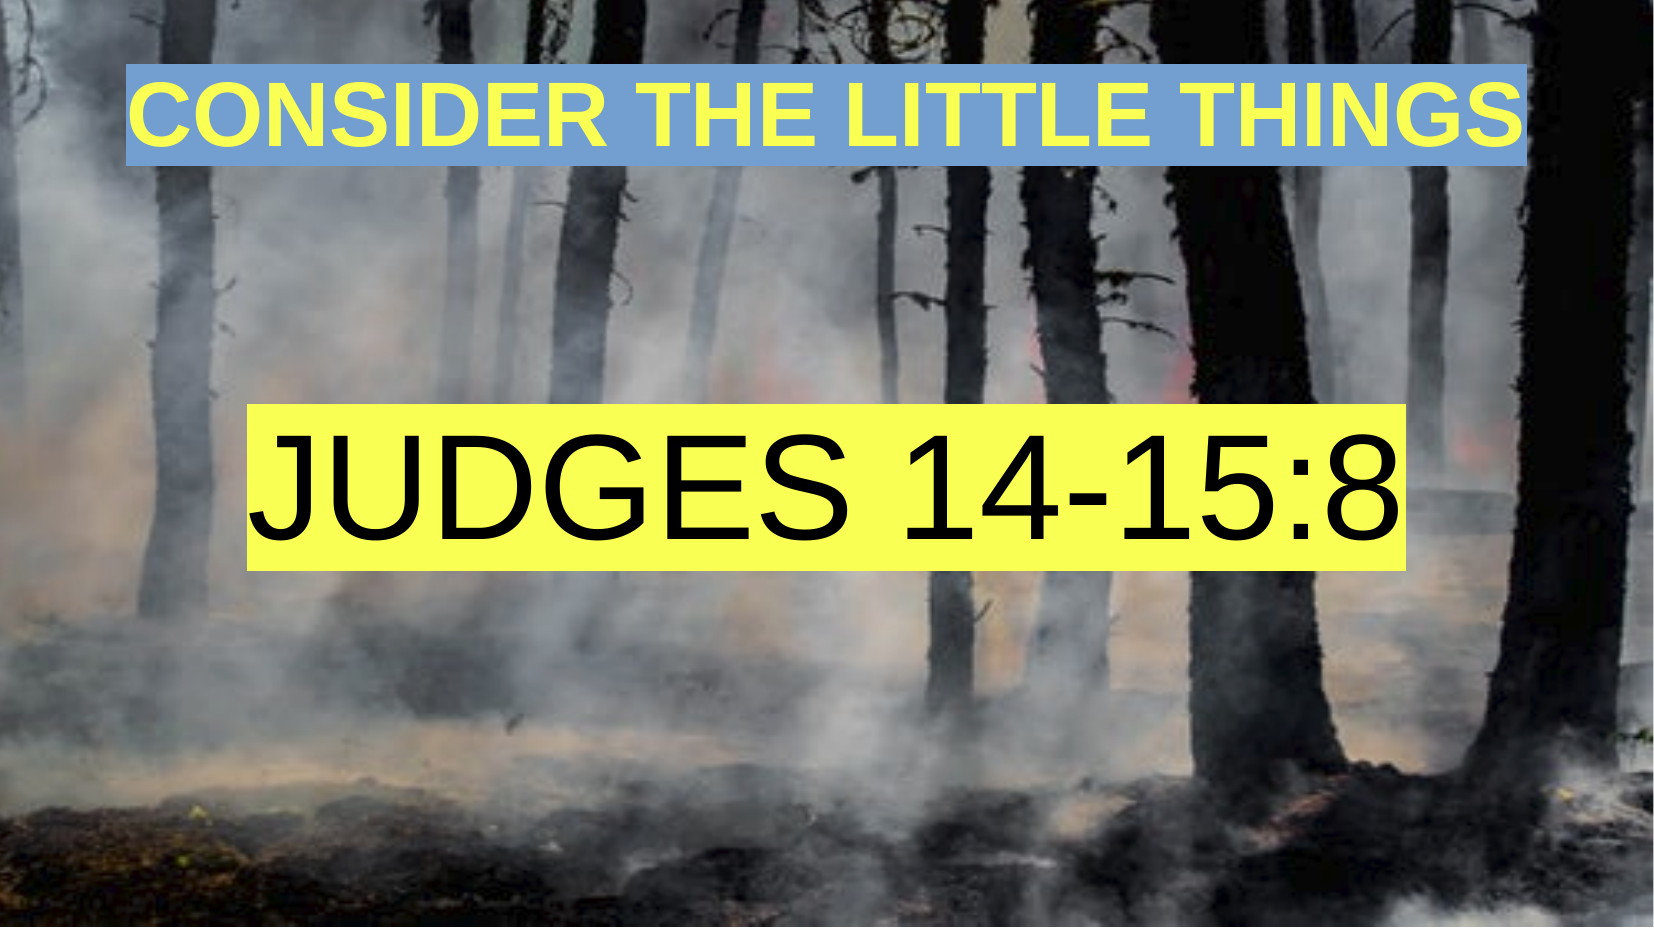

# CONSIDER THE LITTLE THINGS
JUDGES 14-15:8